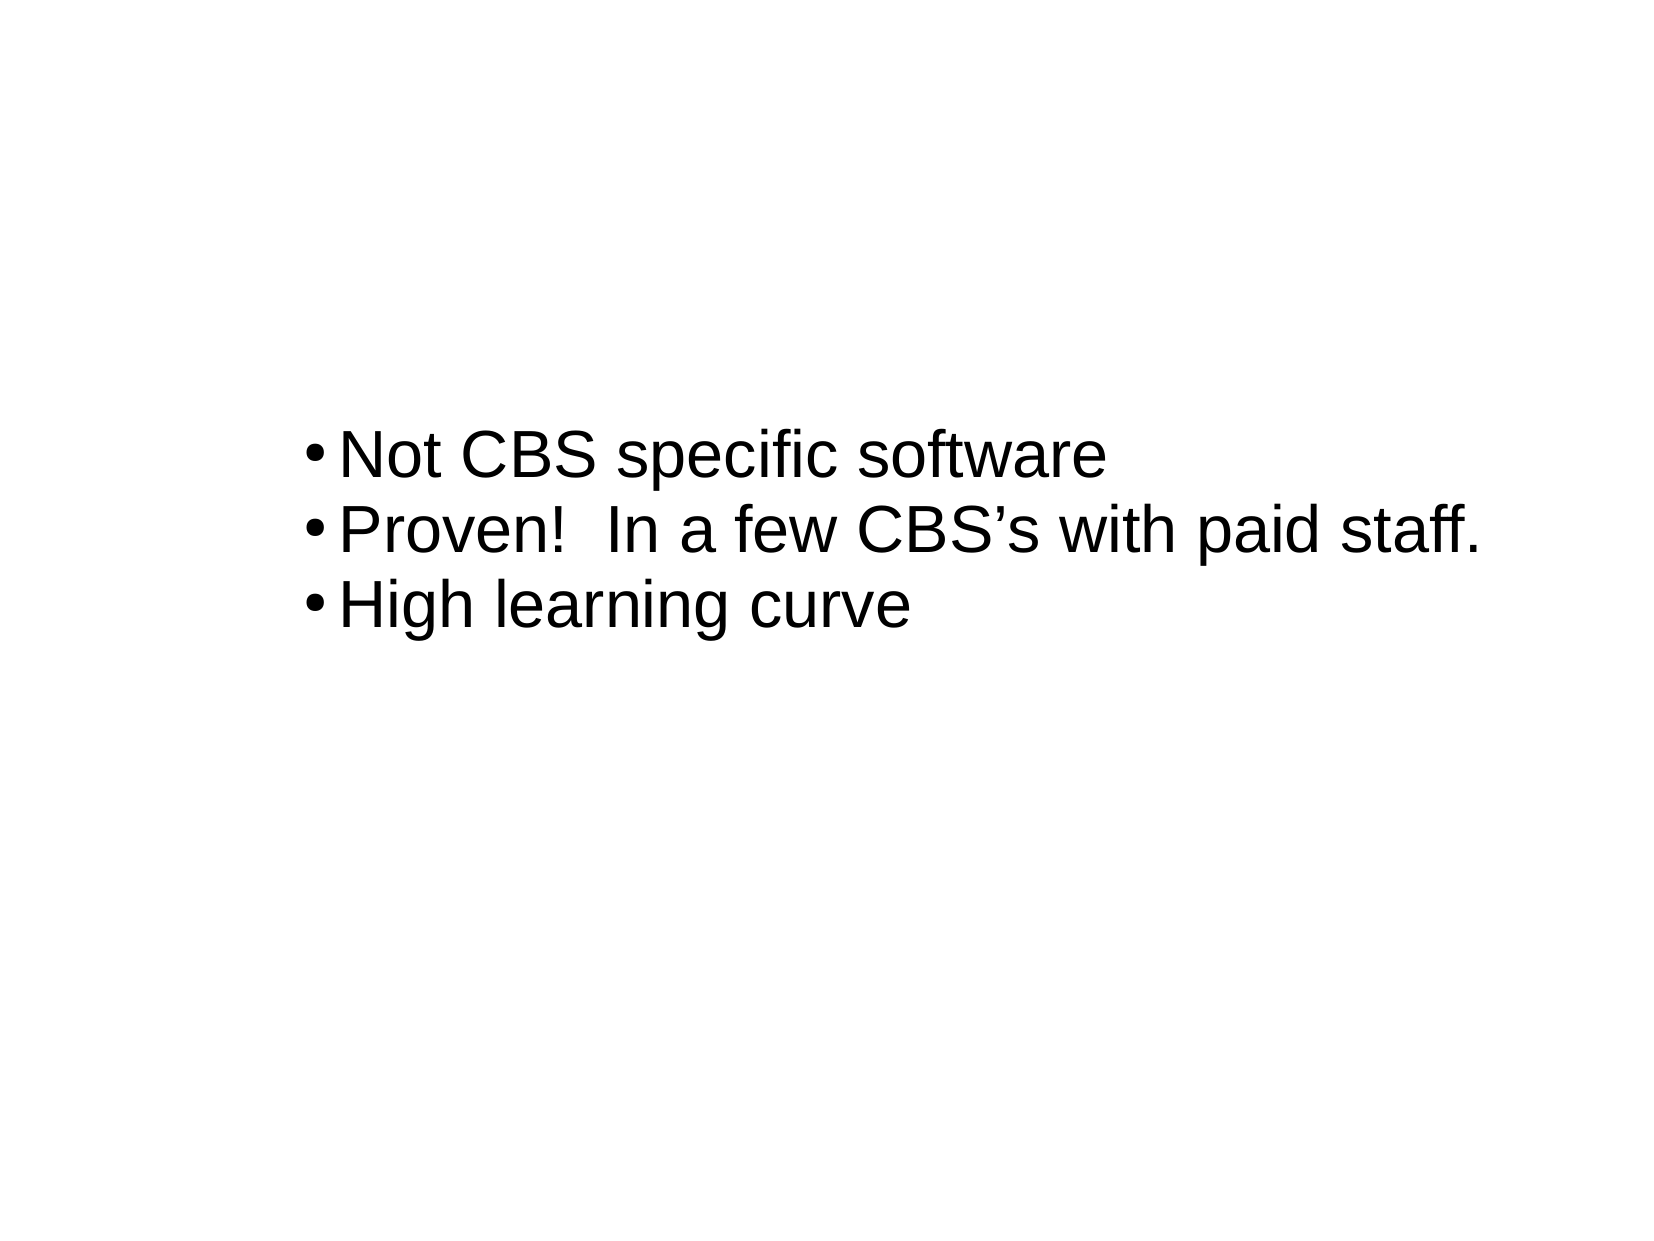

# Not CBS specific software
Proven! In a few CBS’s with paid staff.
High learning curve